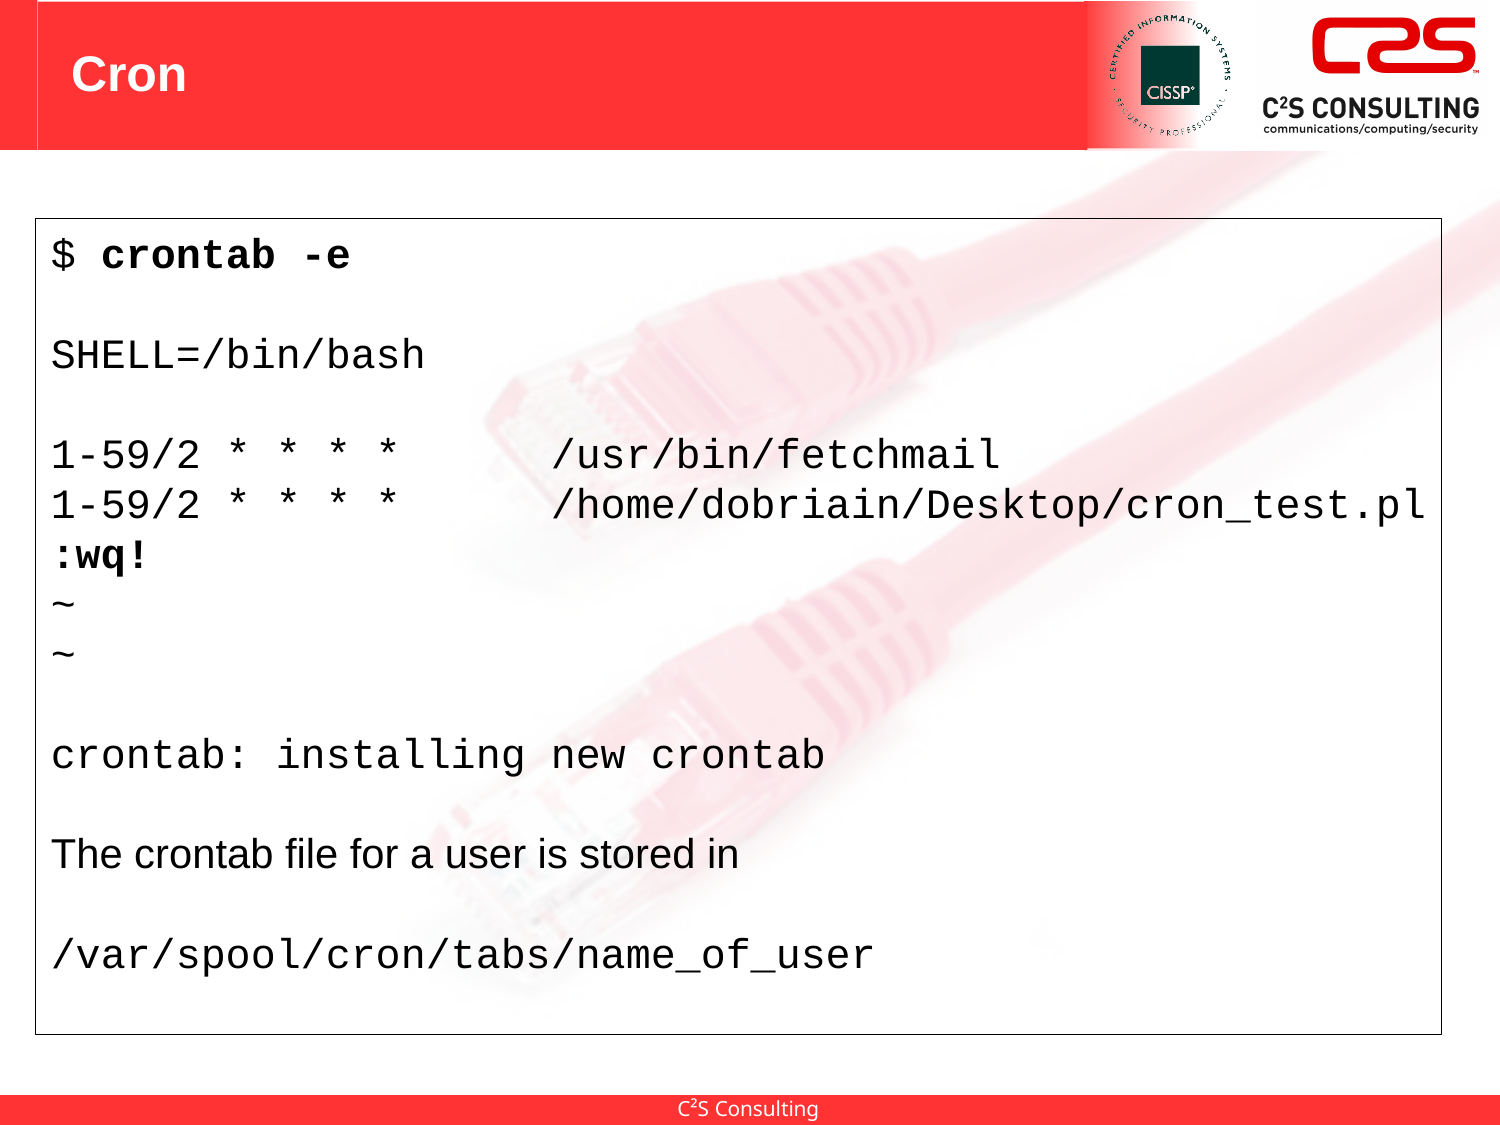

# Cron
$ crontab -e
SHELL=/bin/bash
1-59/2 * * * *	 /usr/bin/fetchmail
1-59/2 * * * *	 /home/dobriain/Desktop/cron_test.pl
:wq!
~
~
crontab: installing new crontab
The crontab file for a user is stored in
/var/spool/cron/tabs/name_of_user